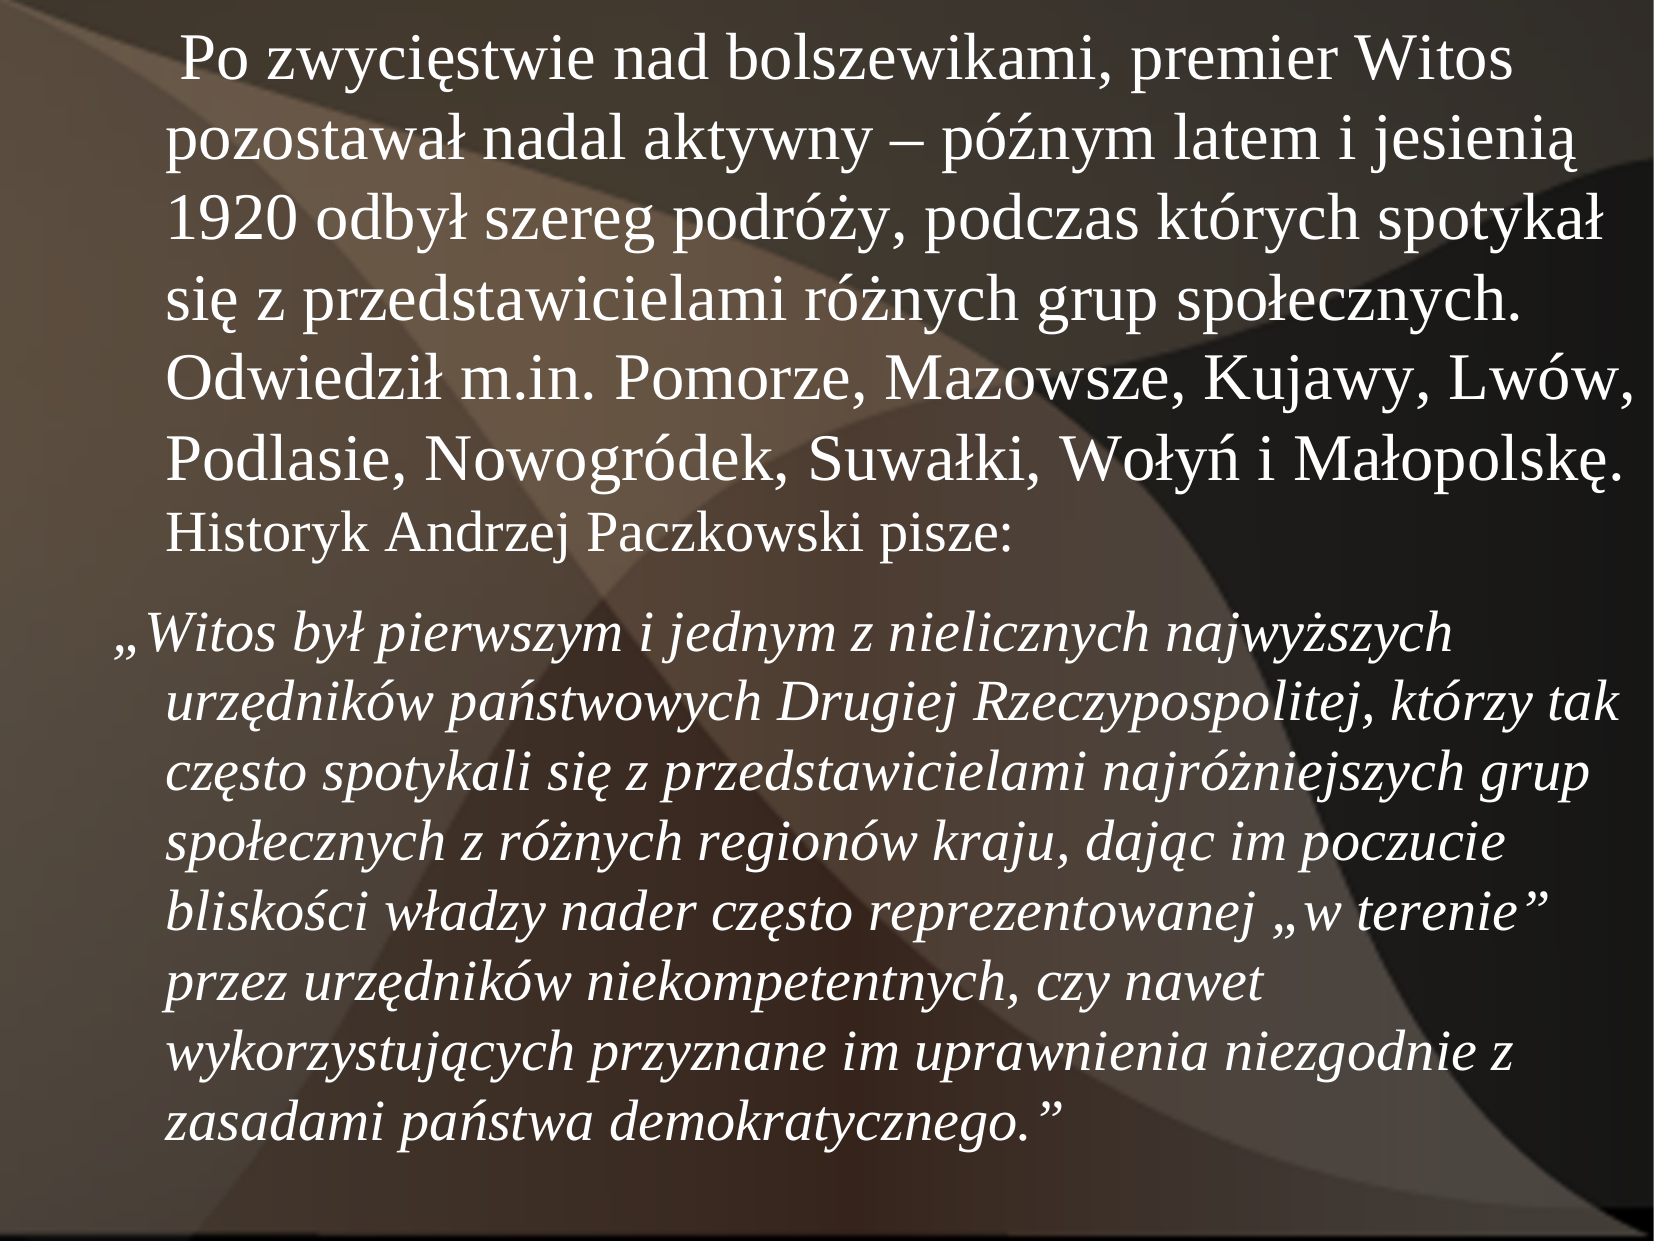

# Po zwycięstwie nad bolszewikami, premier Witos pozostawał nadal aktywny – późnym latem i jesienią 1920 odbył szereg podróży, podczas których spotykał się z przedstawicielami różnych grup społecznych. Odwiedził m.in. Pomorze, Mazowsze, Kujawy, Lwów, Podlasie, Nowogródek, Suwałki, Wołyń i Małopolskę. Historyk Andrzej Paczkowski pisze:
„Witos był pierwszym i jednym z nielicznych najwyższych urzędników państwowych Drugiej Rzeczypospolitej, którzy tak często spotykali się z przedstawicielami najróżniejszych grup społecznych z różnych regionów kraju, dając im poczucie bliskości władzy nader często reprezentowanej „w terenie” przez urzędników niekompetentnych, czy nawet wykorzystujących przyznane im uprawnienia niezgodnie z zasadami państwa demokratycznego.”